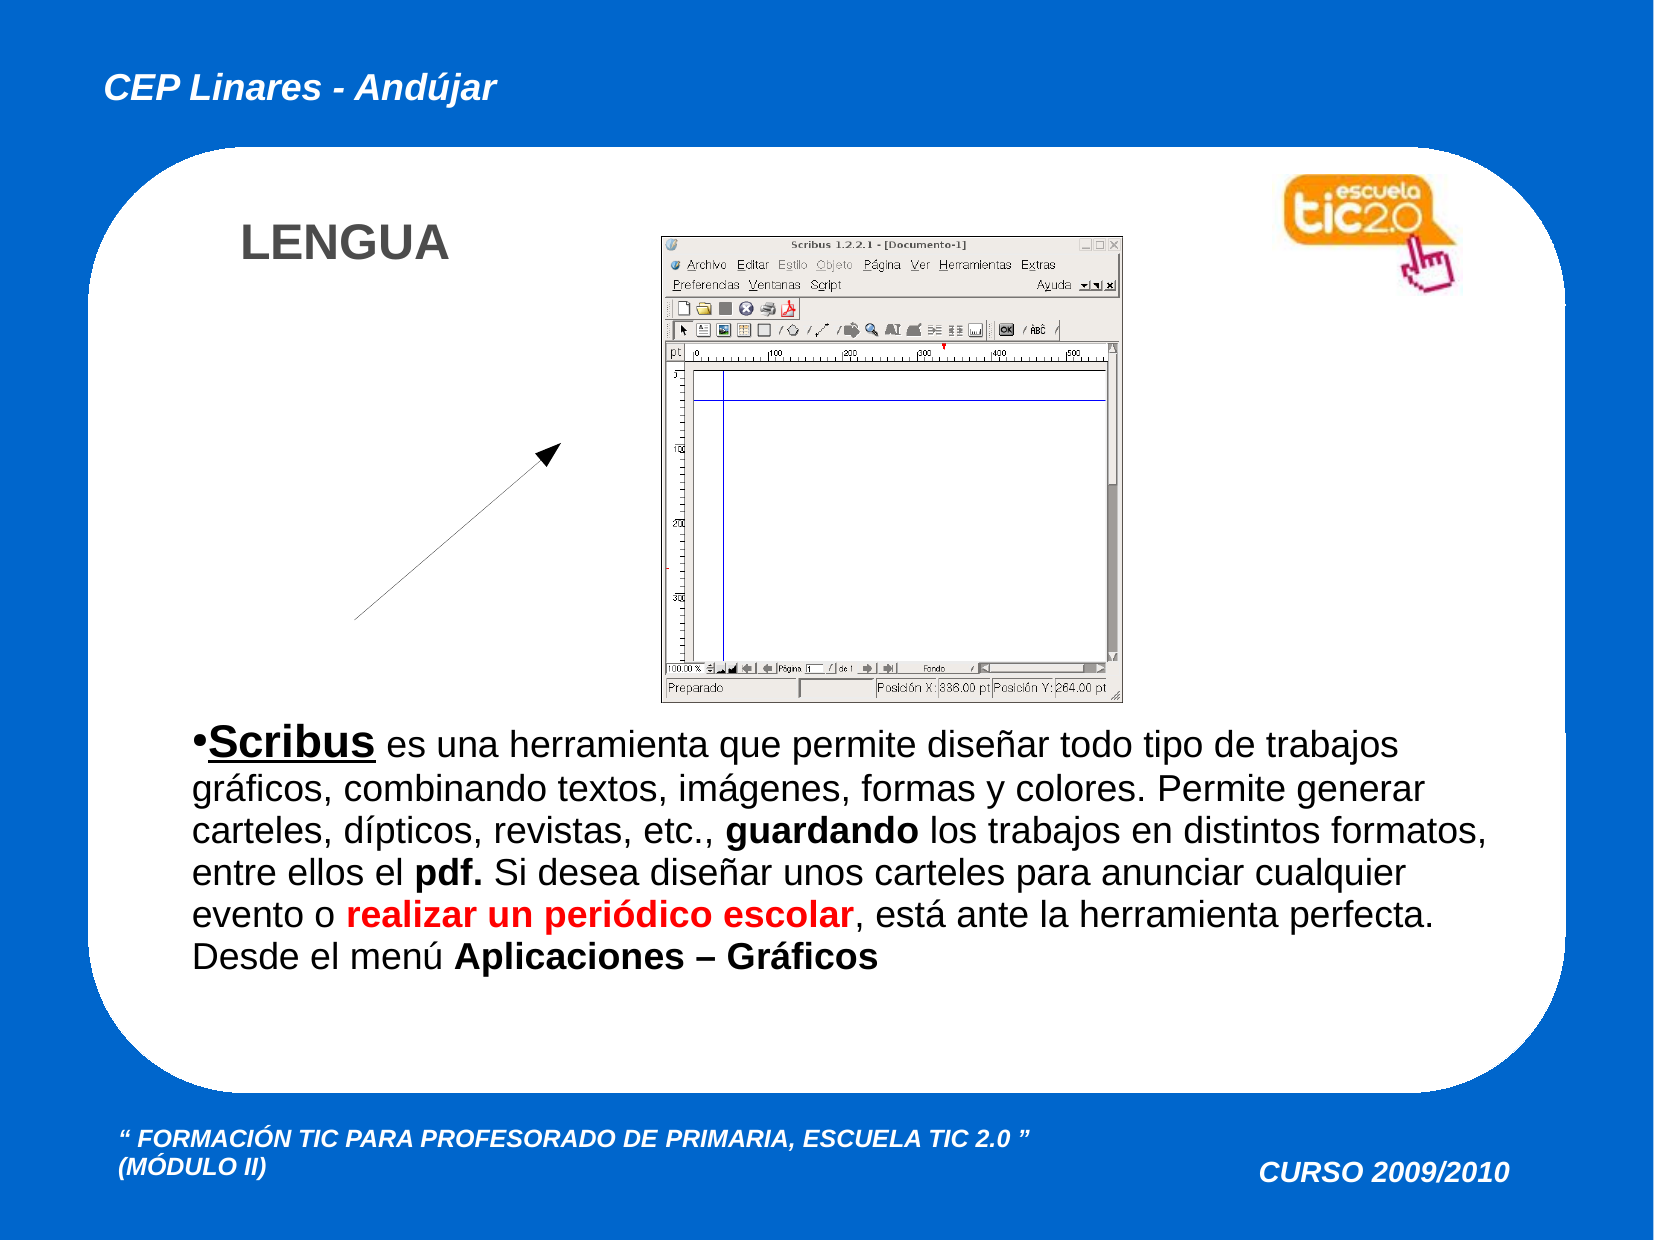

LENGUA
Scribus es una herramienta que permite diseñar todo tipo de trabajos gráficos, combinando textos, imágenes, formas y colores. Permite generar carteles, dípticos, revistas, etc., guardando los trabajos en distintos formatos, entre ellos el pdf. Si desea diseñar unos carteles para anunciar cualquier evento o realizar un periódico escolar, está ante la herramienta perfecta. Desde el menú Aplicaciones – Gráficos